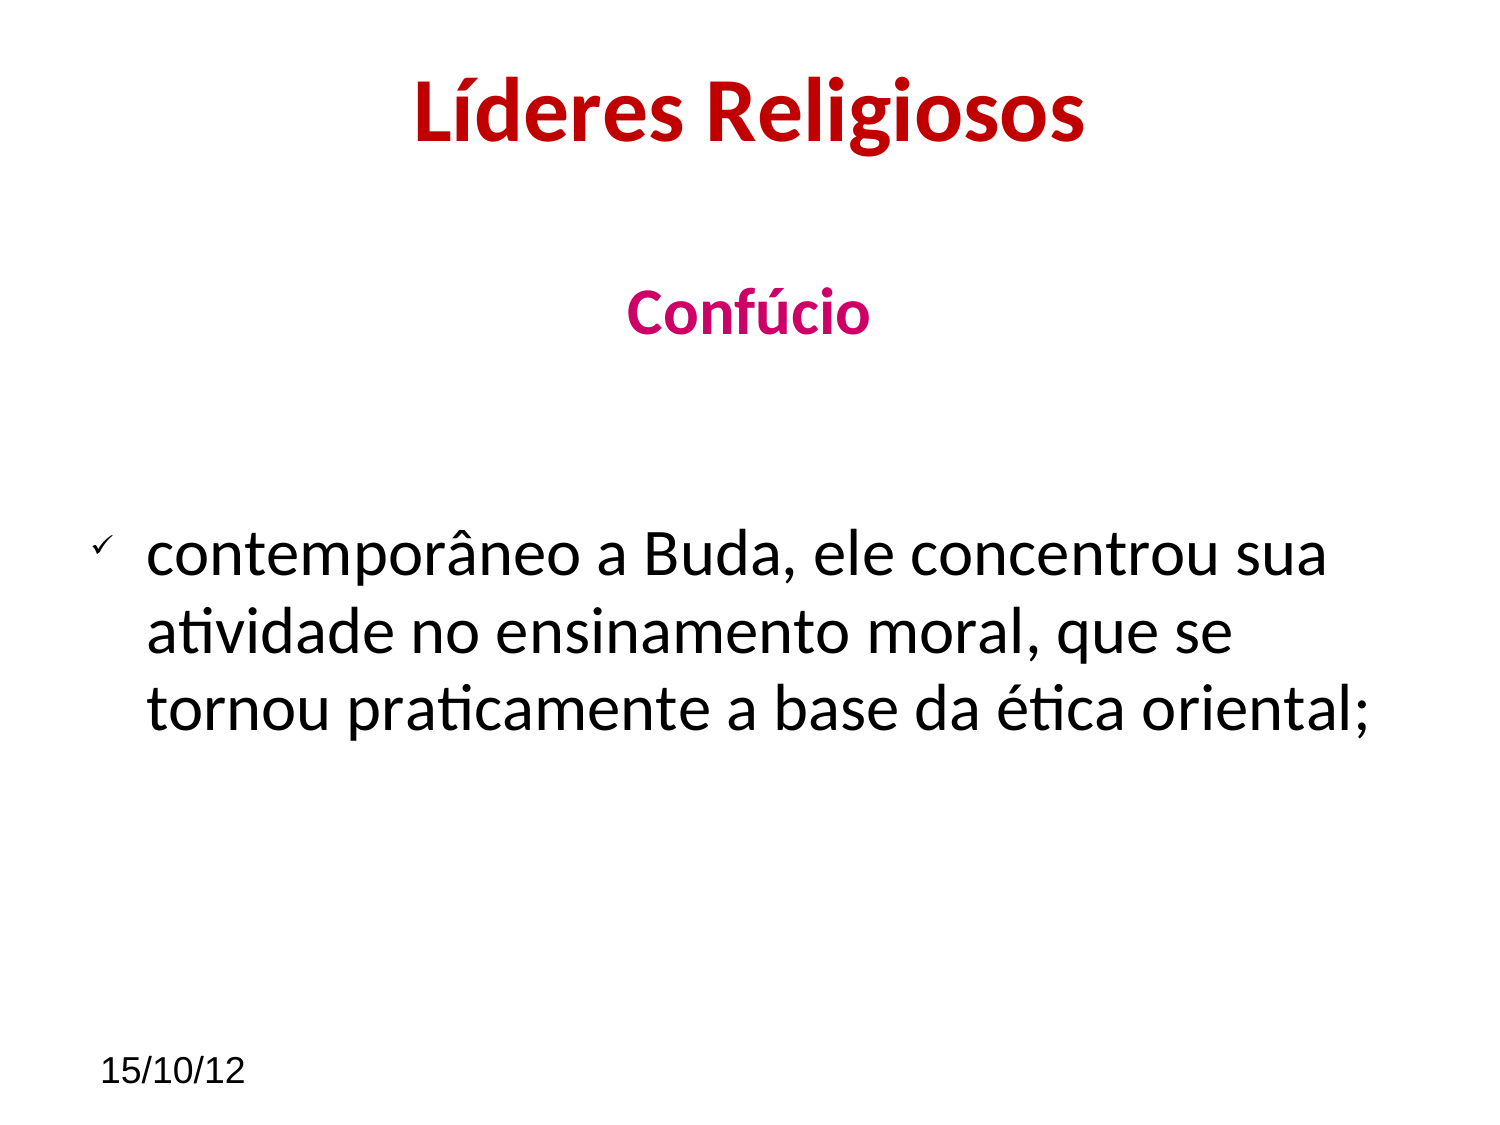

# Líderes Religiosos
Confúcio
contemporâneo a Buda, ele concentrou sua atividade no ensinamento moral, que se tornou praticamente a base da ética oriental;